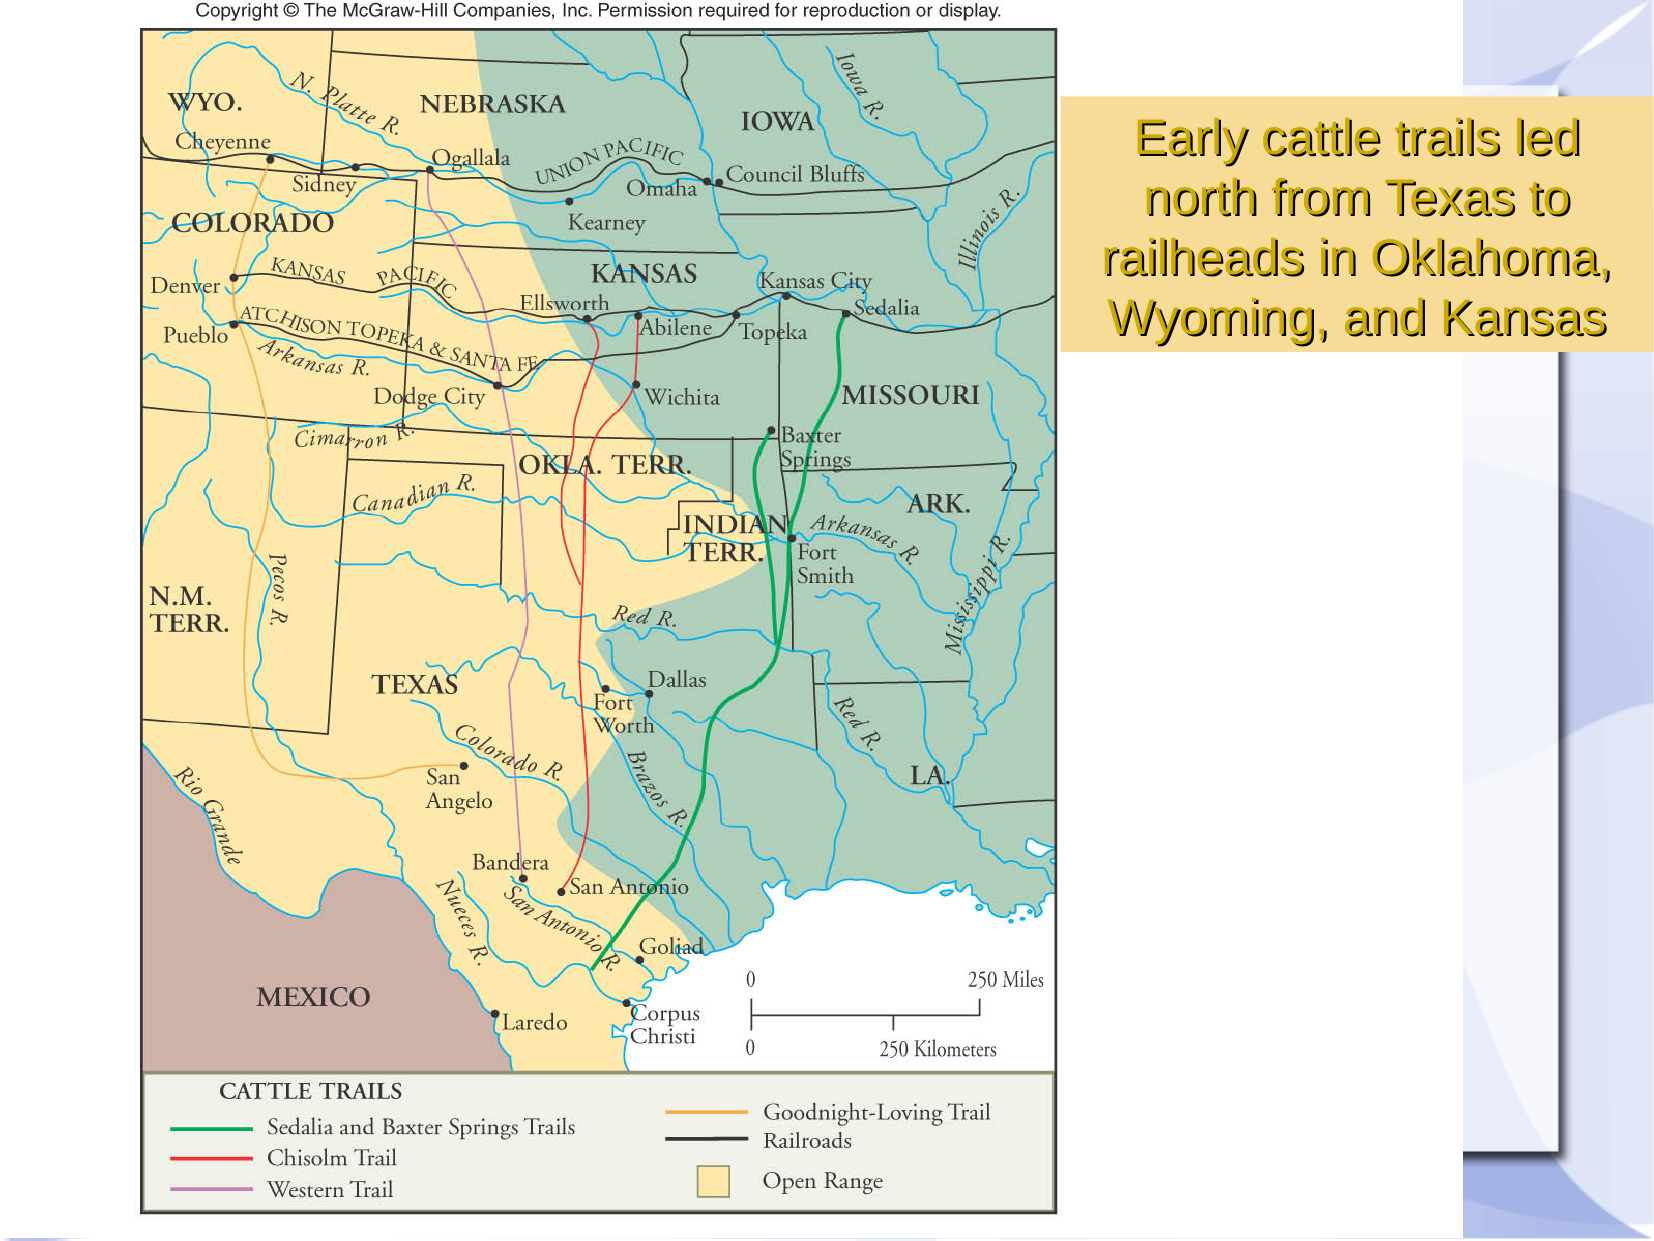

Early cattle trails led north from Texas to railheads in Oklahoma, Wyoming, and Kansas